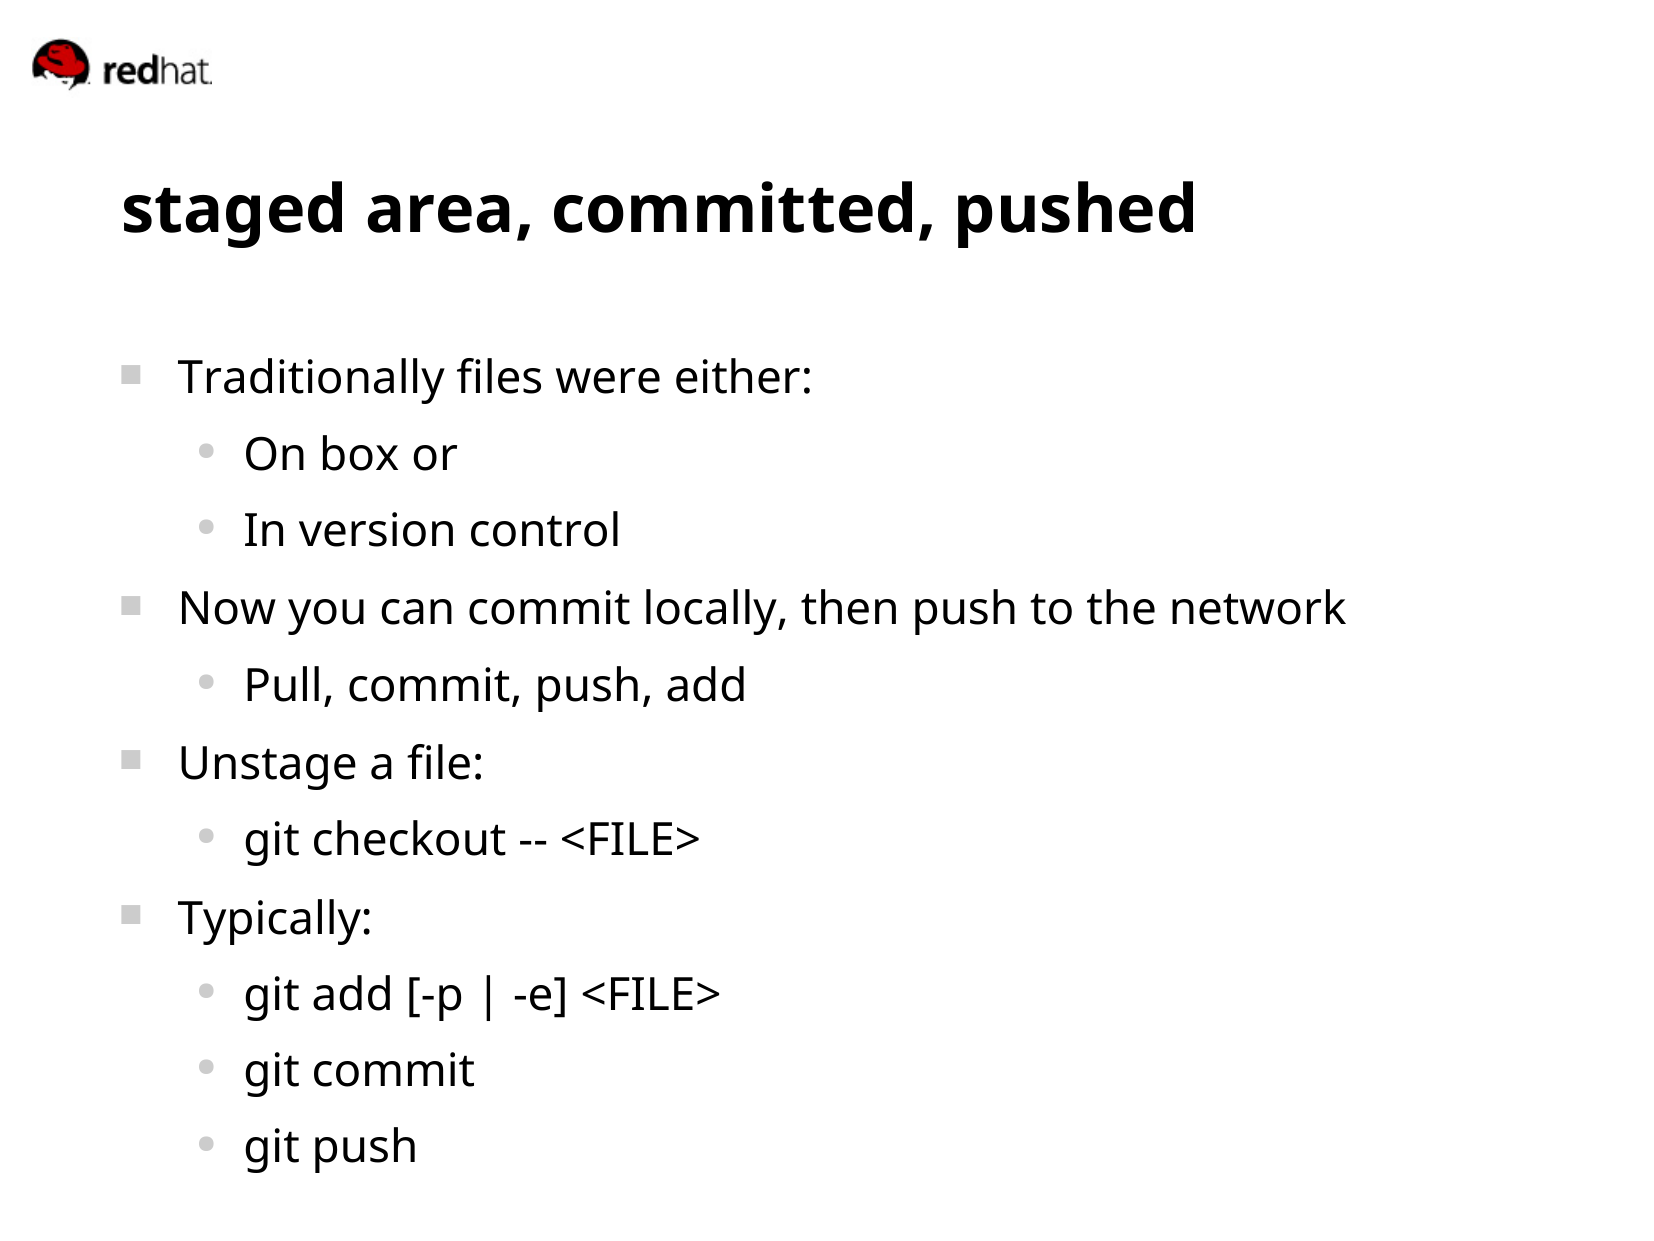

# staged area, committed, pushed
Traditionally files were either:
On box or
In version control
Now you can commit locally, then push to the network
Pull, commit, push, add
Unstage a file:
git checkout -- <FILE>
Typically:
git add [-p | -e] <FILE>
git commit
git push